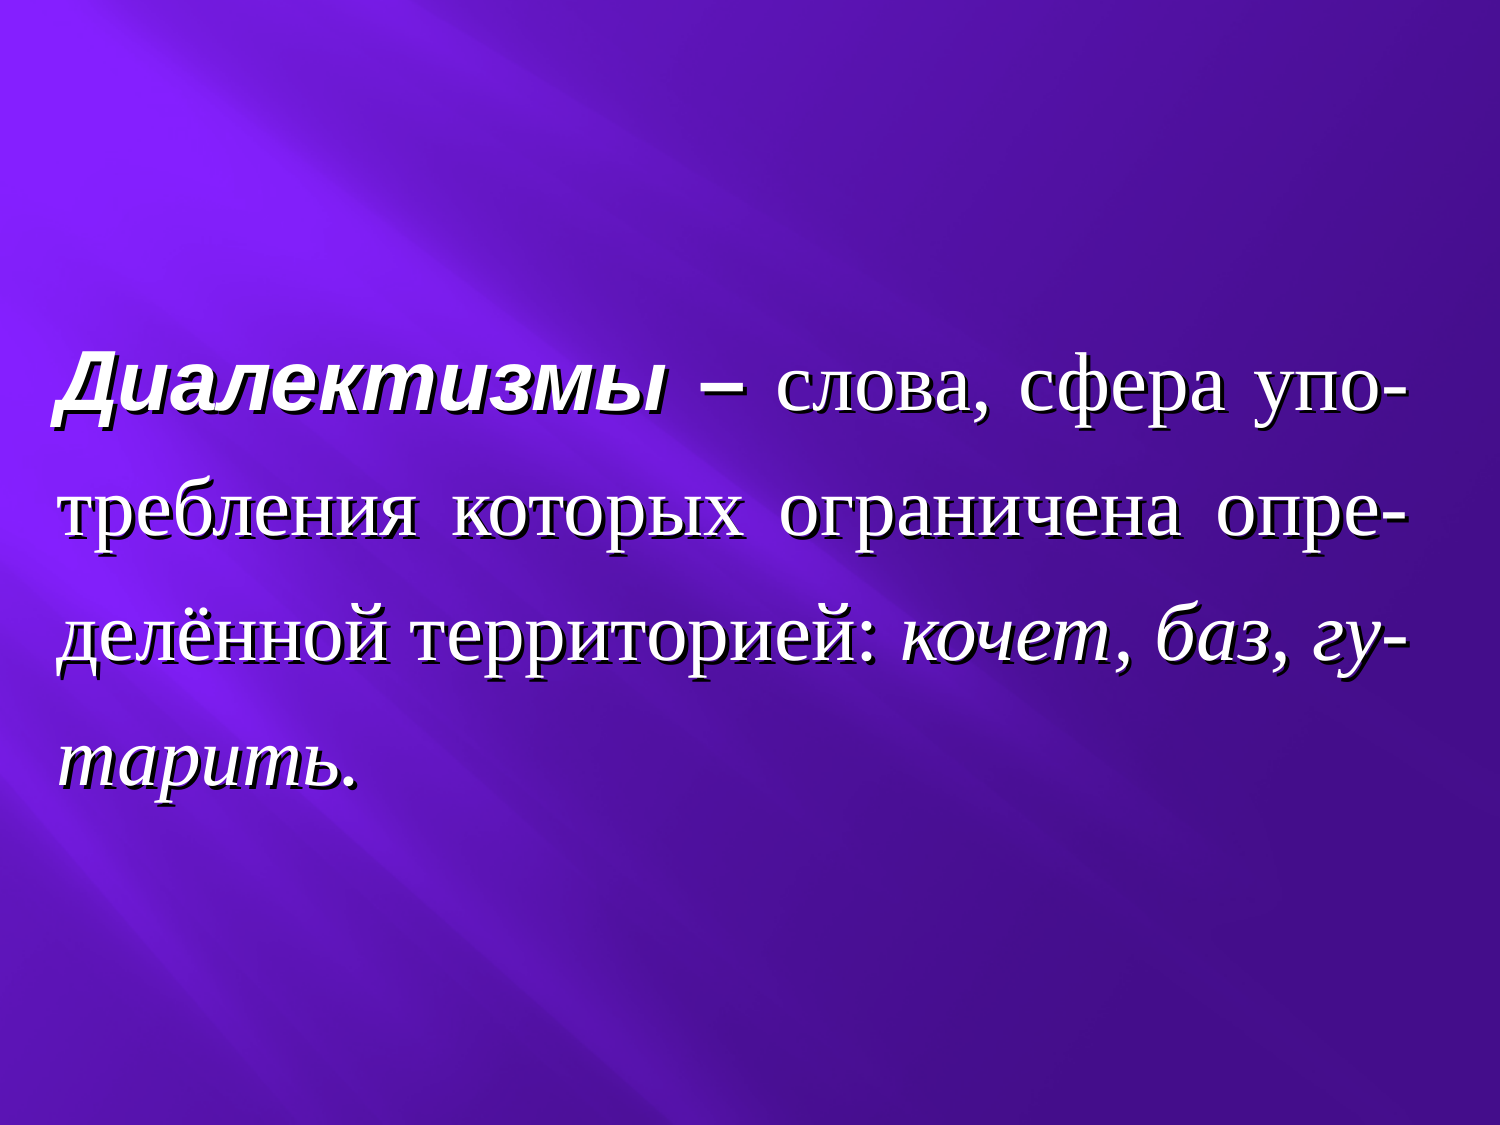

# Диалектизмы – слова, сфера упо-требления которых ограничена опре-делённой территорией: кочет, баз, гу-тарить.